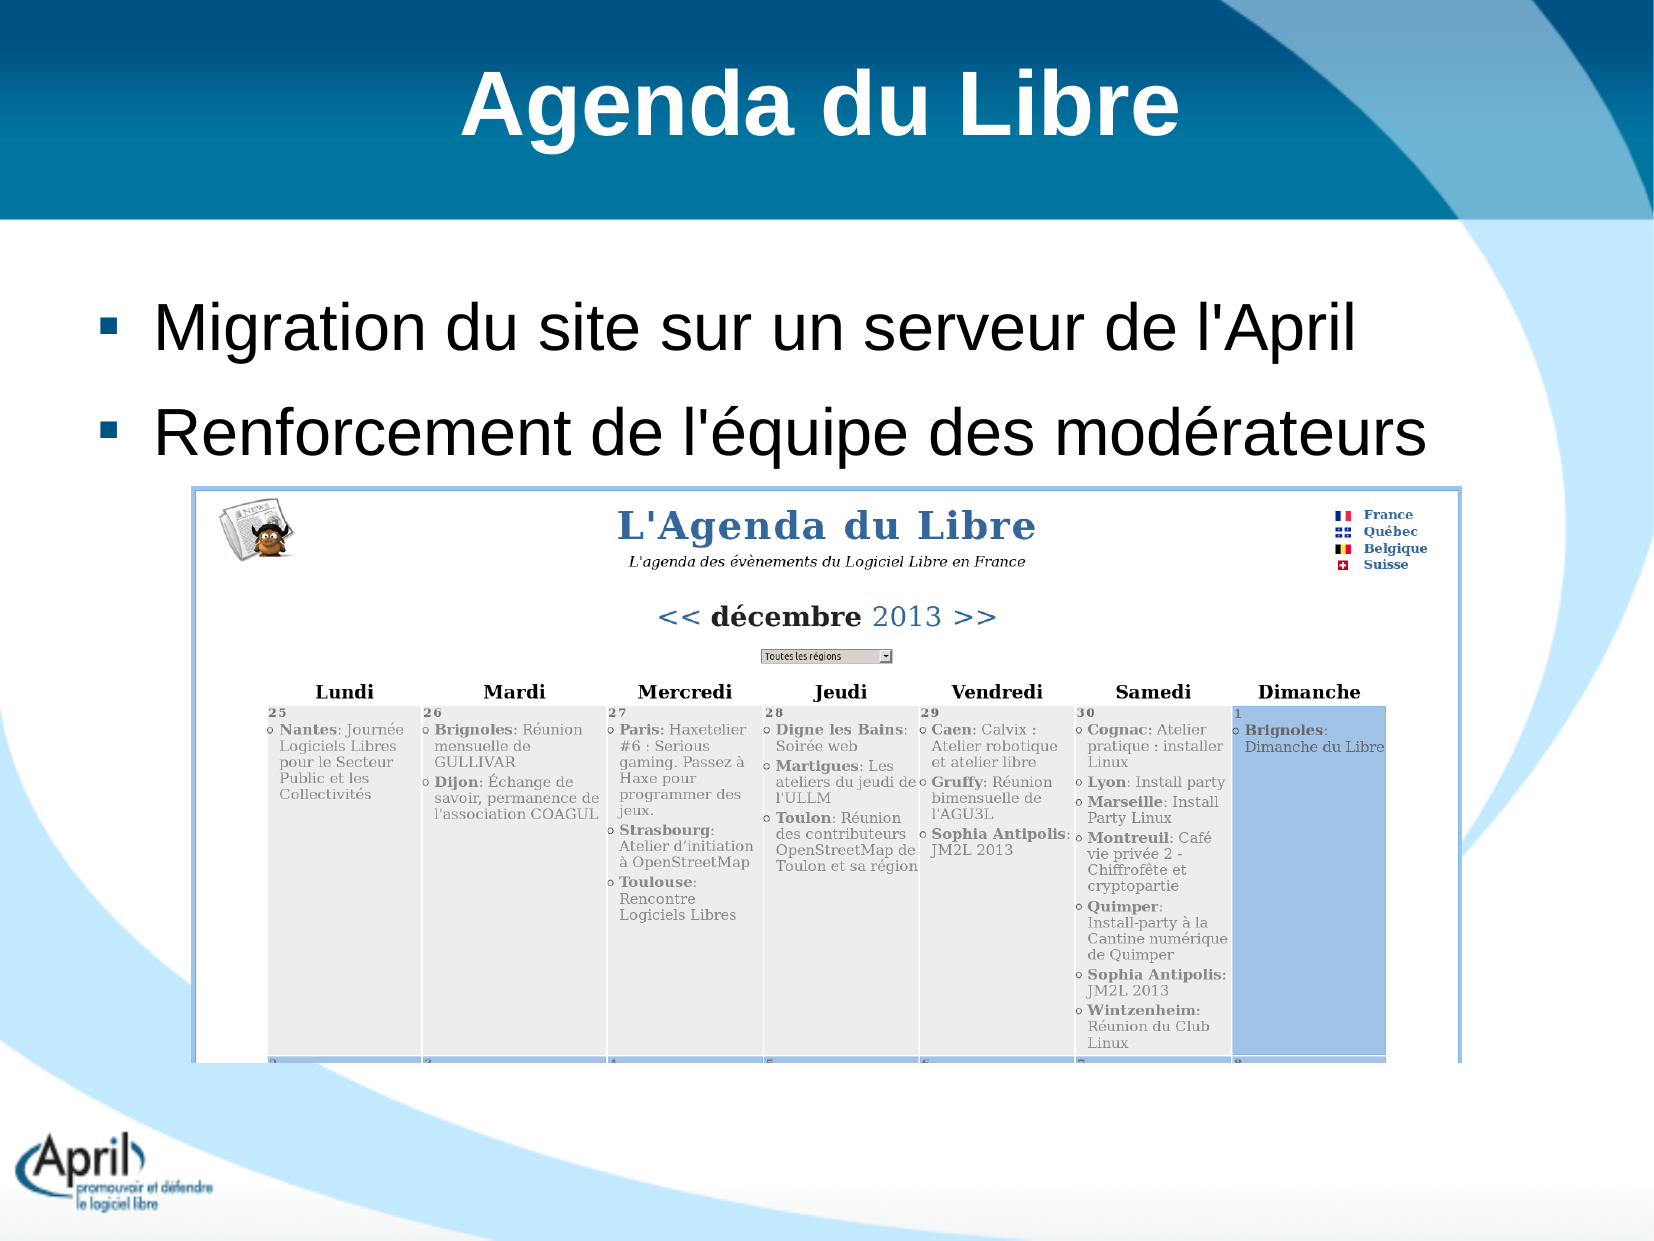

# Agenda du Libre
Migration du site sur un serveur de l'April
Renforcement de l'équipe des modérateurs